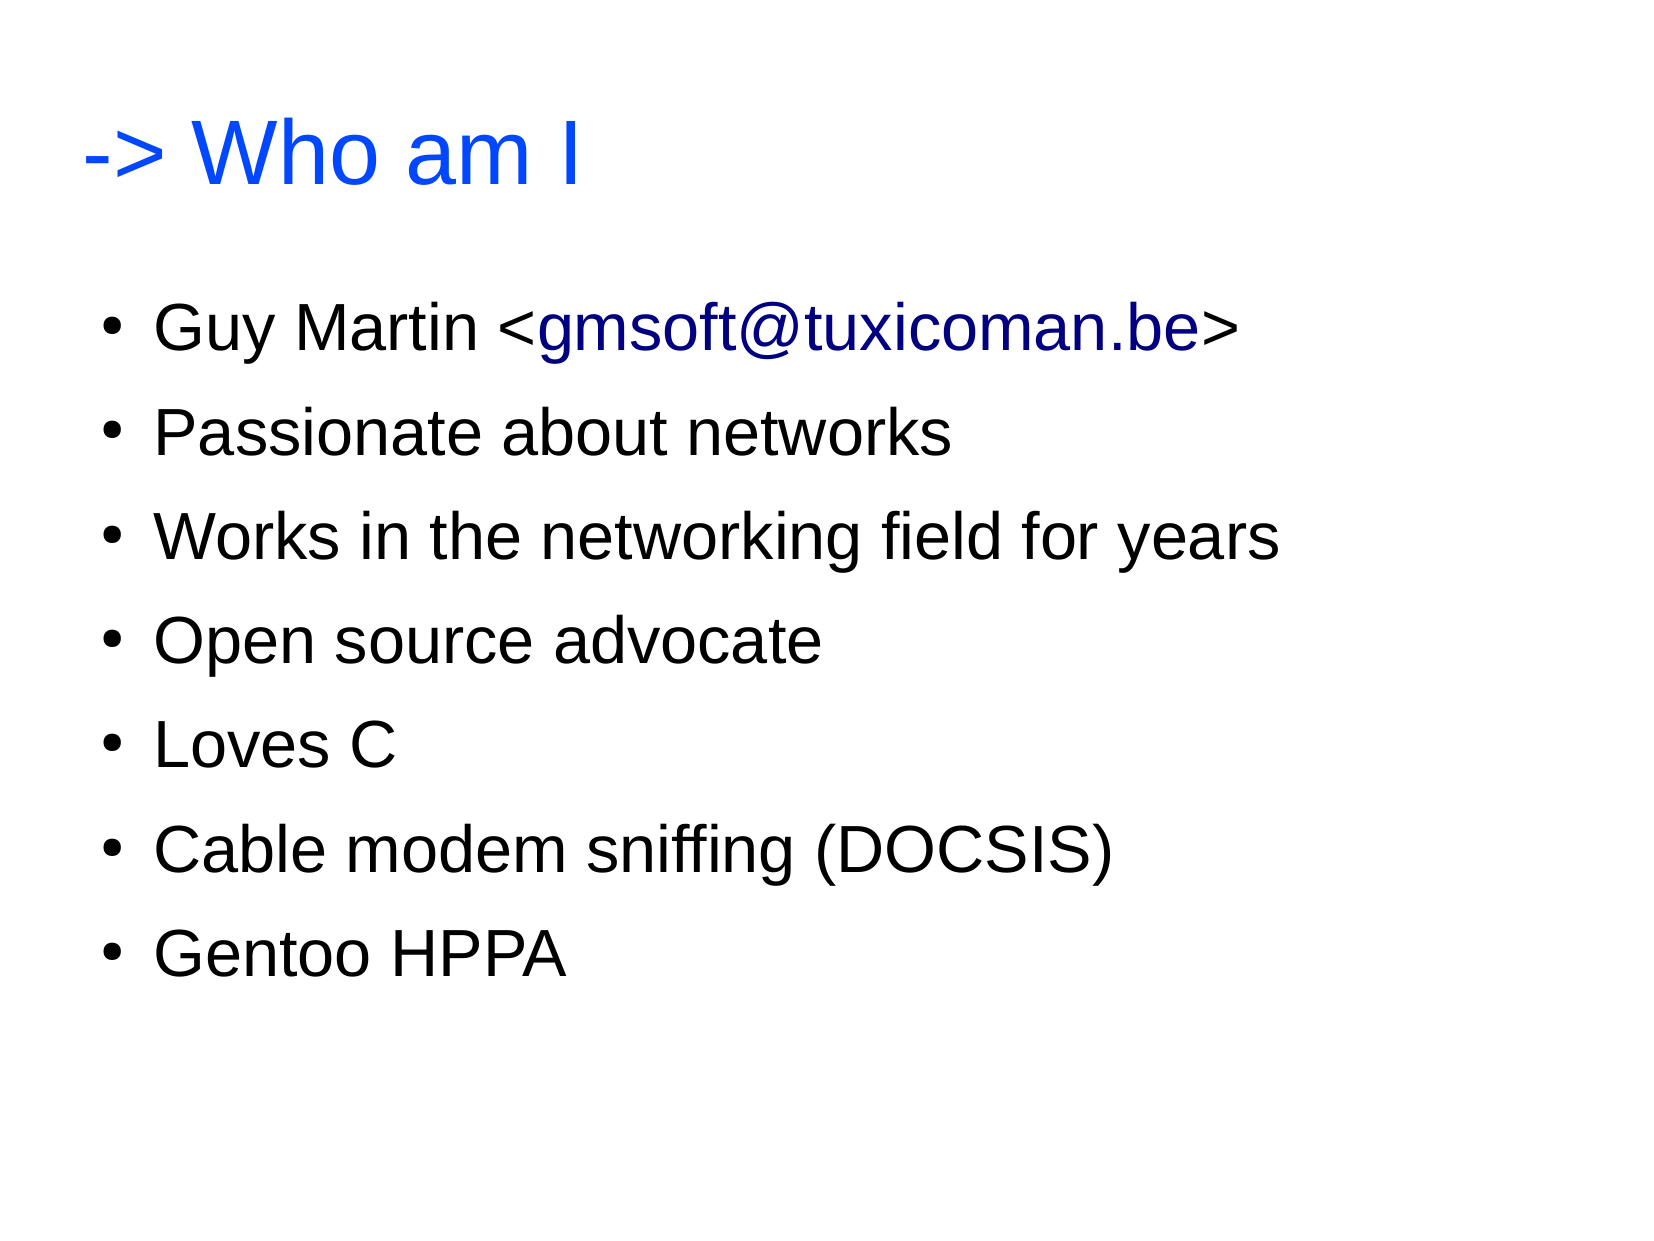

# -> Who am I
Guy Martin <gmsoft@tuxicoman.be>
Passionate about networks
Works in the networking field for years
Open source advocate
Loves C
Cable modem sniffing (DOCSIS)
Gentoo HPPA